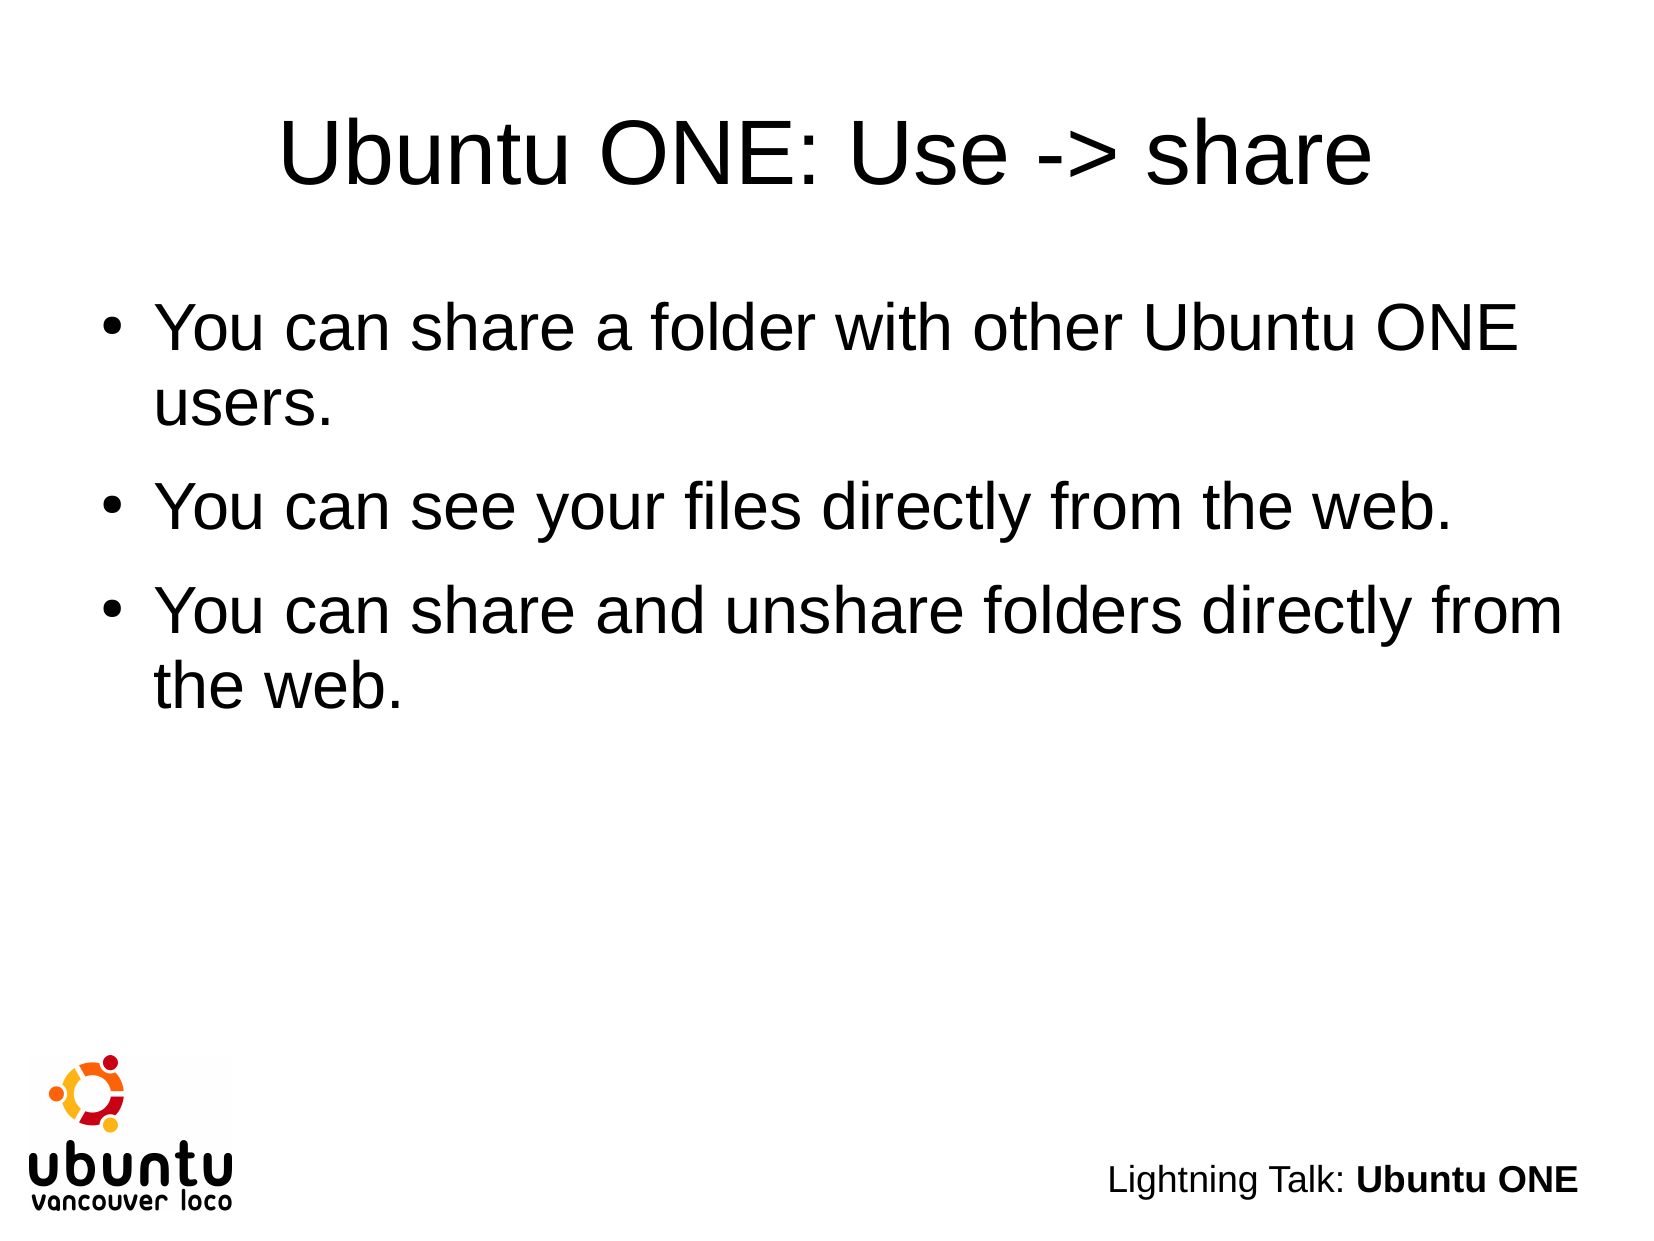

# Ubuntu ONE: Use -> share
You can share a folder with other Ubuntu ONE users.
You can see your files directly from the web.
You can share and unshare folders directly from the web.